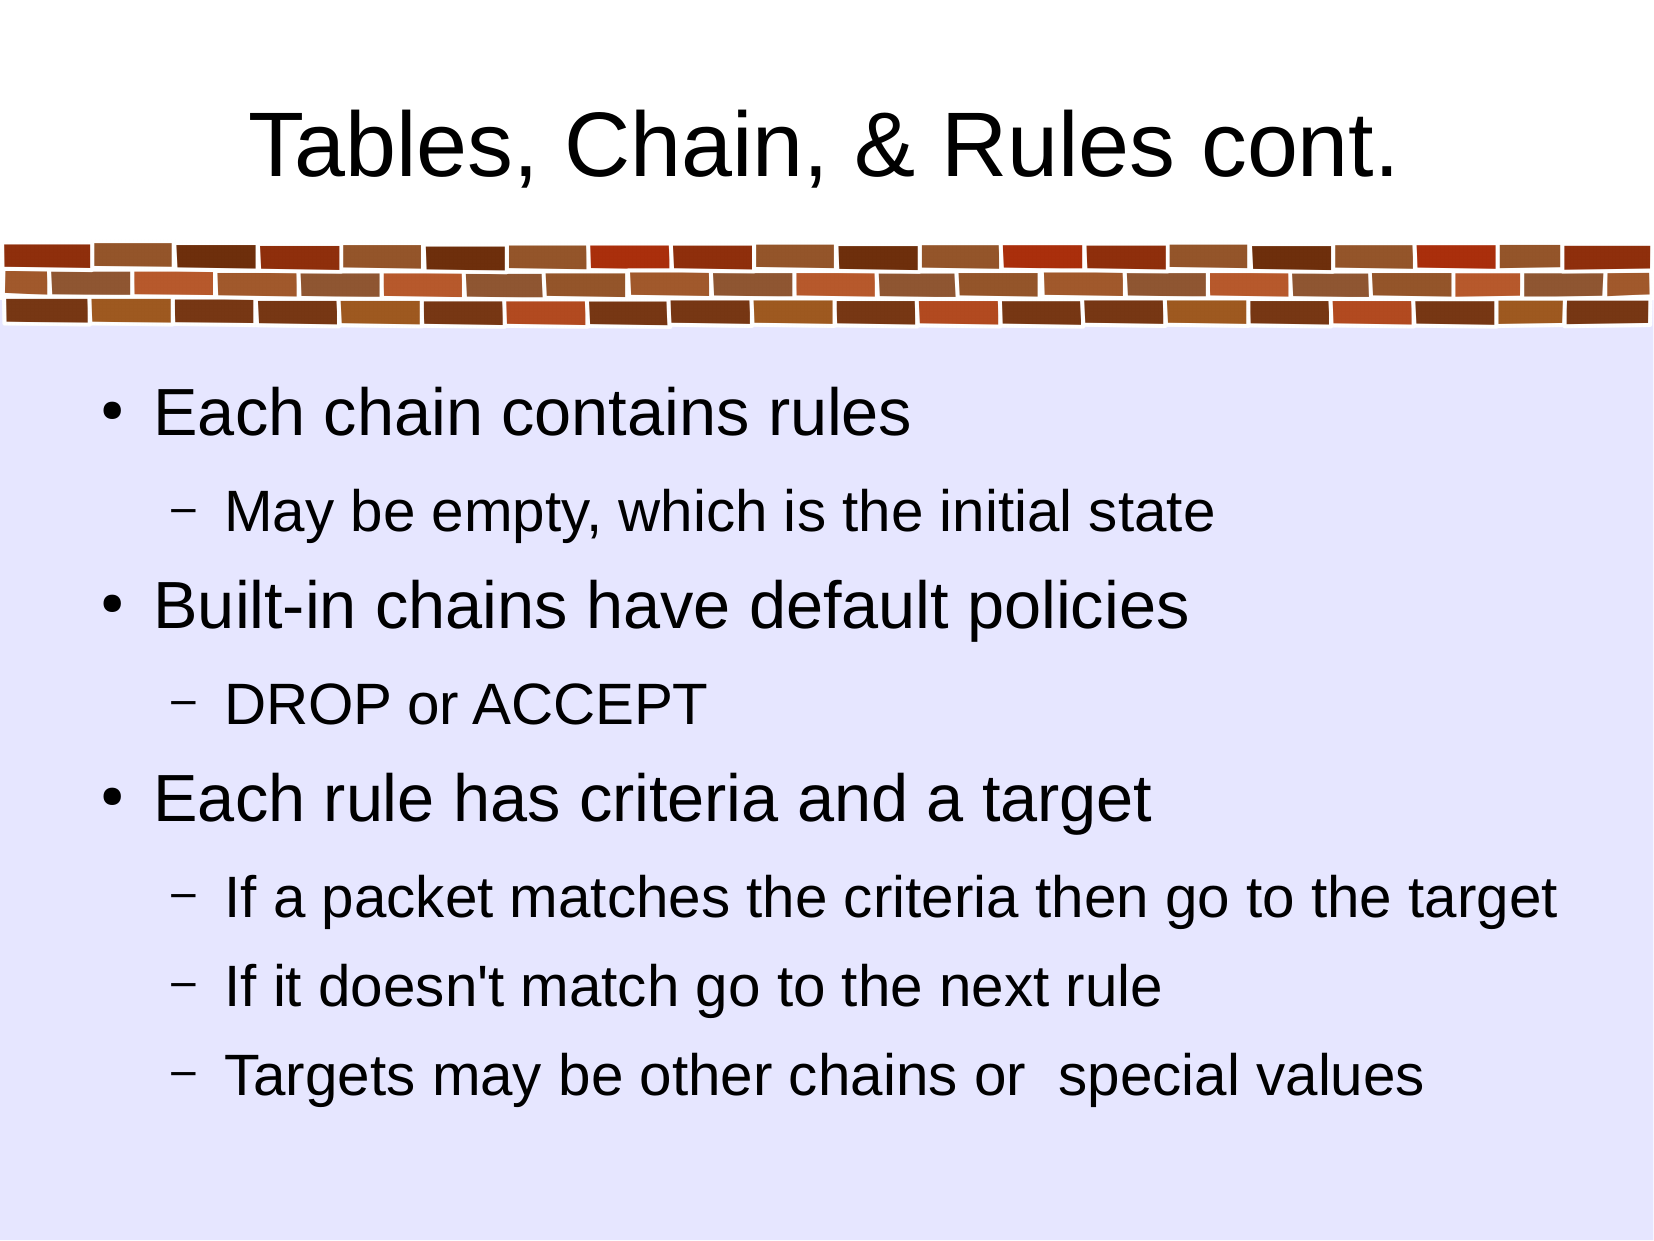

# Tables, Chain, & Rules cont.
Each chain contains rules
May be empty, which is the initial state
Built-in chains have default policies
DROP or ACCEPT
Each rule has criteria and a target
If a packet matches the criteria then go to the target
If it doesn't match go to the next rule
Targets may be other chains or special values